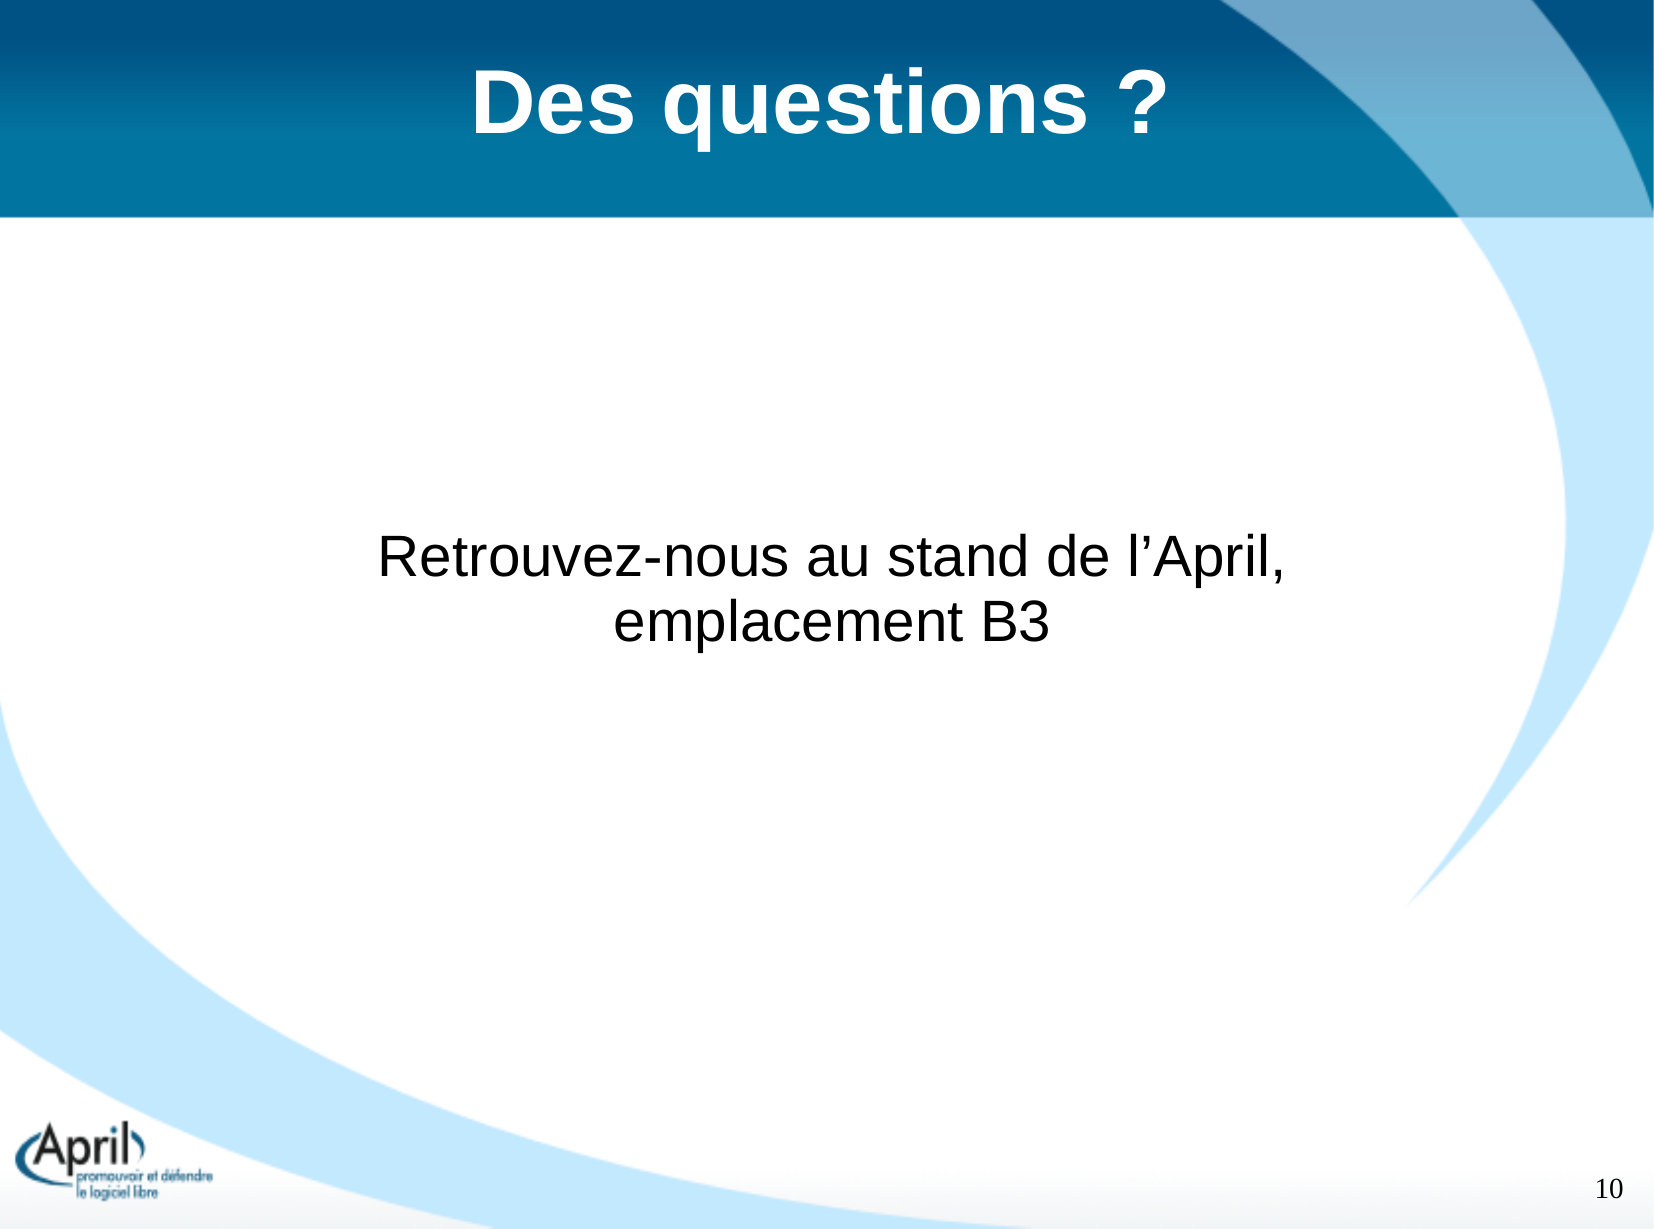

# Des questions ?
Retrouvez-nous au stand de l’April,
emplacement B3
10